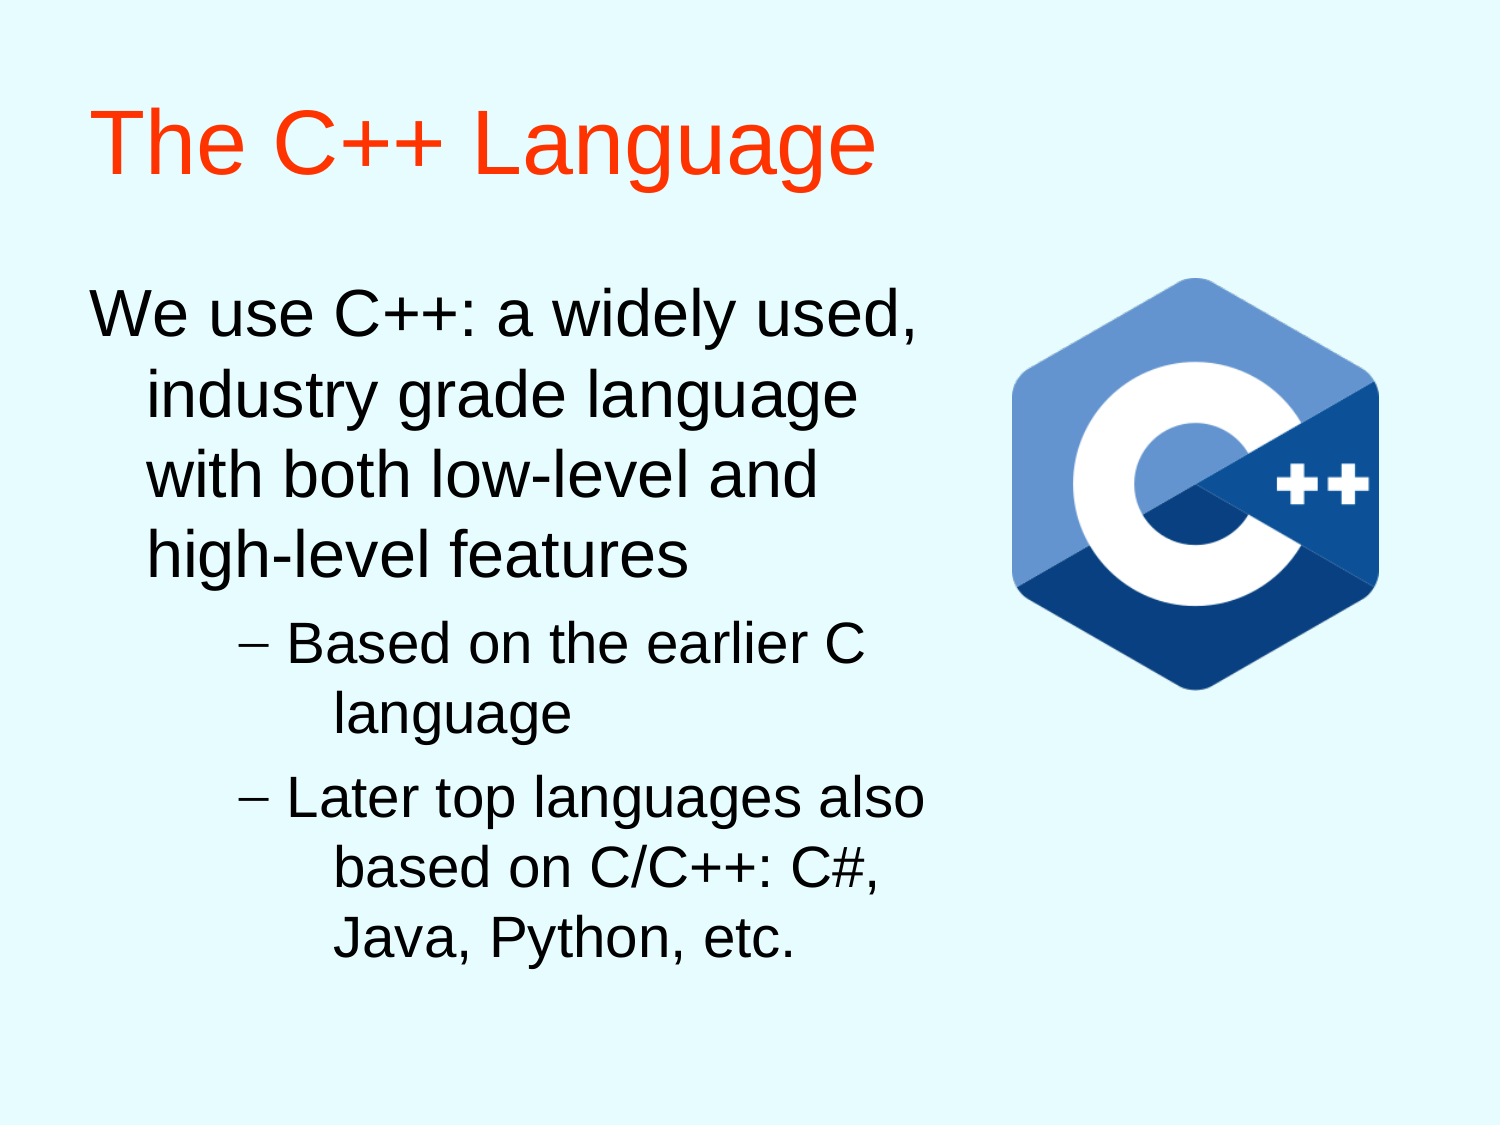

# The C++ Language
We use C++: a widely used, industry grade language with both low-level and high-level features
Based on the earlier C language
Later top languages also based on C/C++: C#, Java, Python, etc.